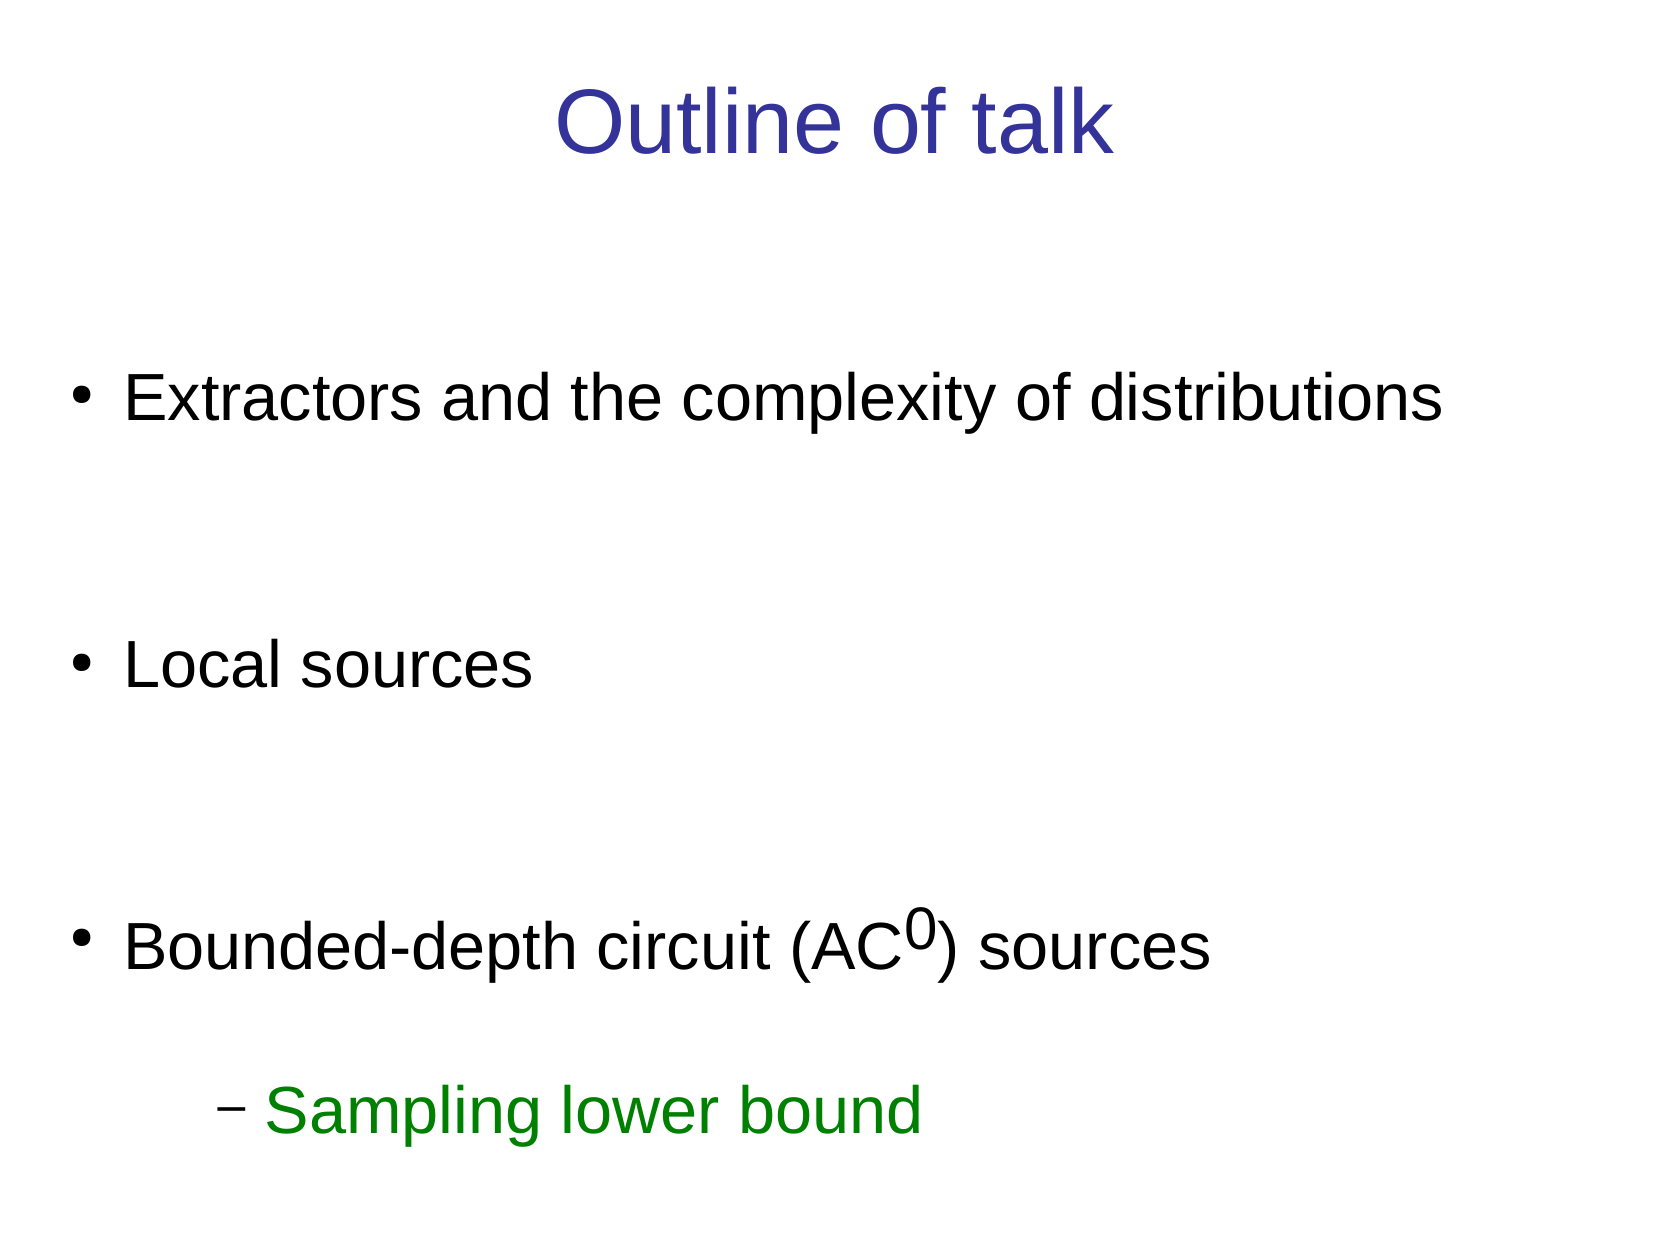

Outline of talk
# Extractors and the complexity of distributions
Local sources
Bounded-depth circuit (AC0) sources
Sampling lower bound